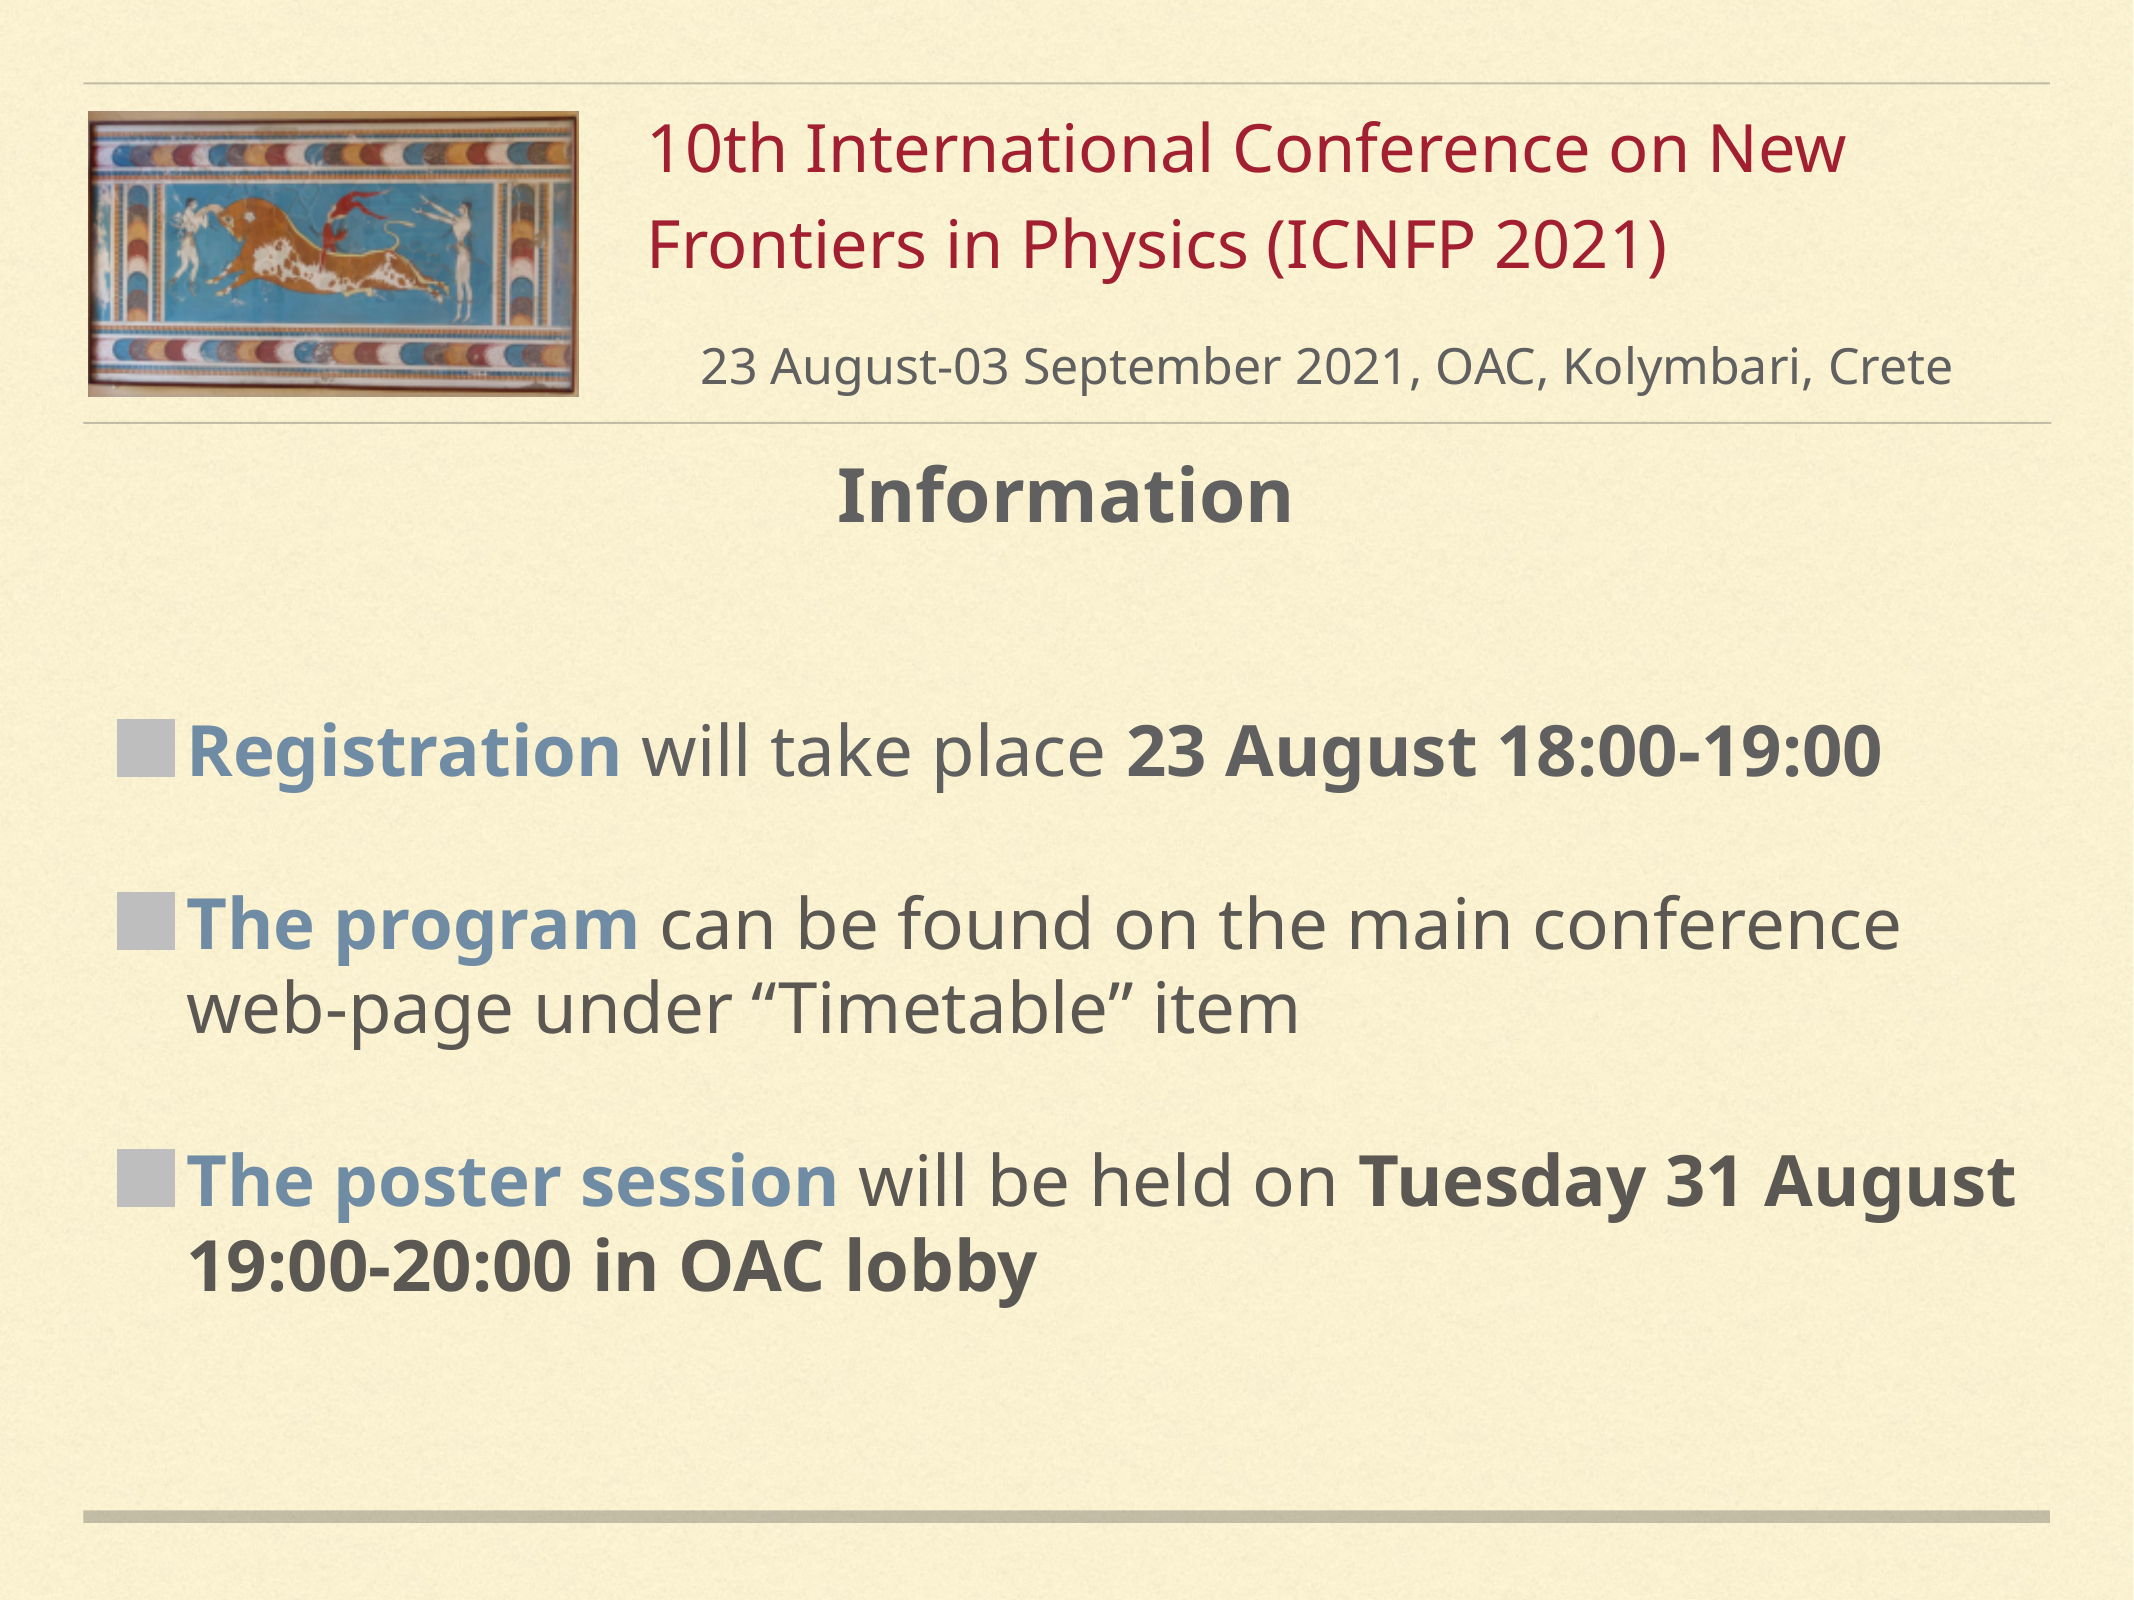

# 10th International Conference on New Frontiers in Physics (ICNFP 2021)
23 August-03 September 2021, OAC, Kolymbari, Crete
Information
Registration will take place 23 August 18:00-19:00
The program can be found on the main conference web-page under “Timetable” item
The poster session will be held on Tuesday 31 August 19:00-20:00 in OAC lobby